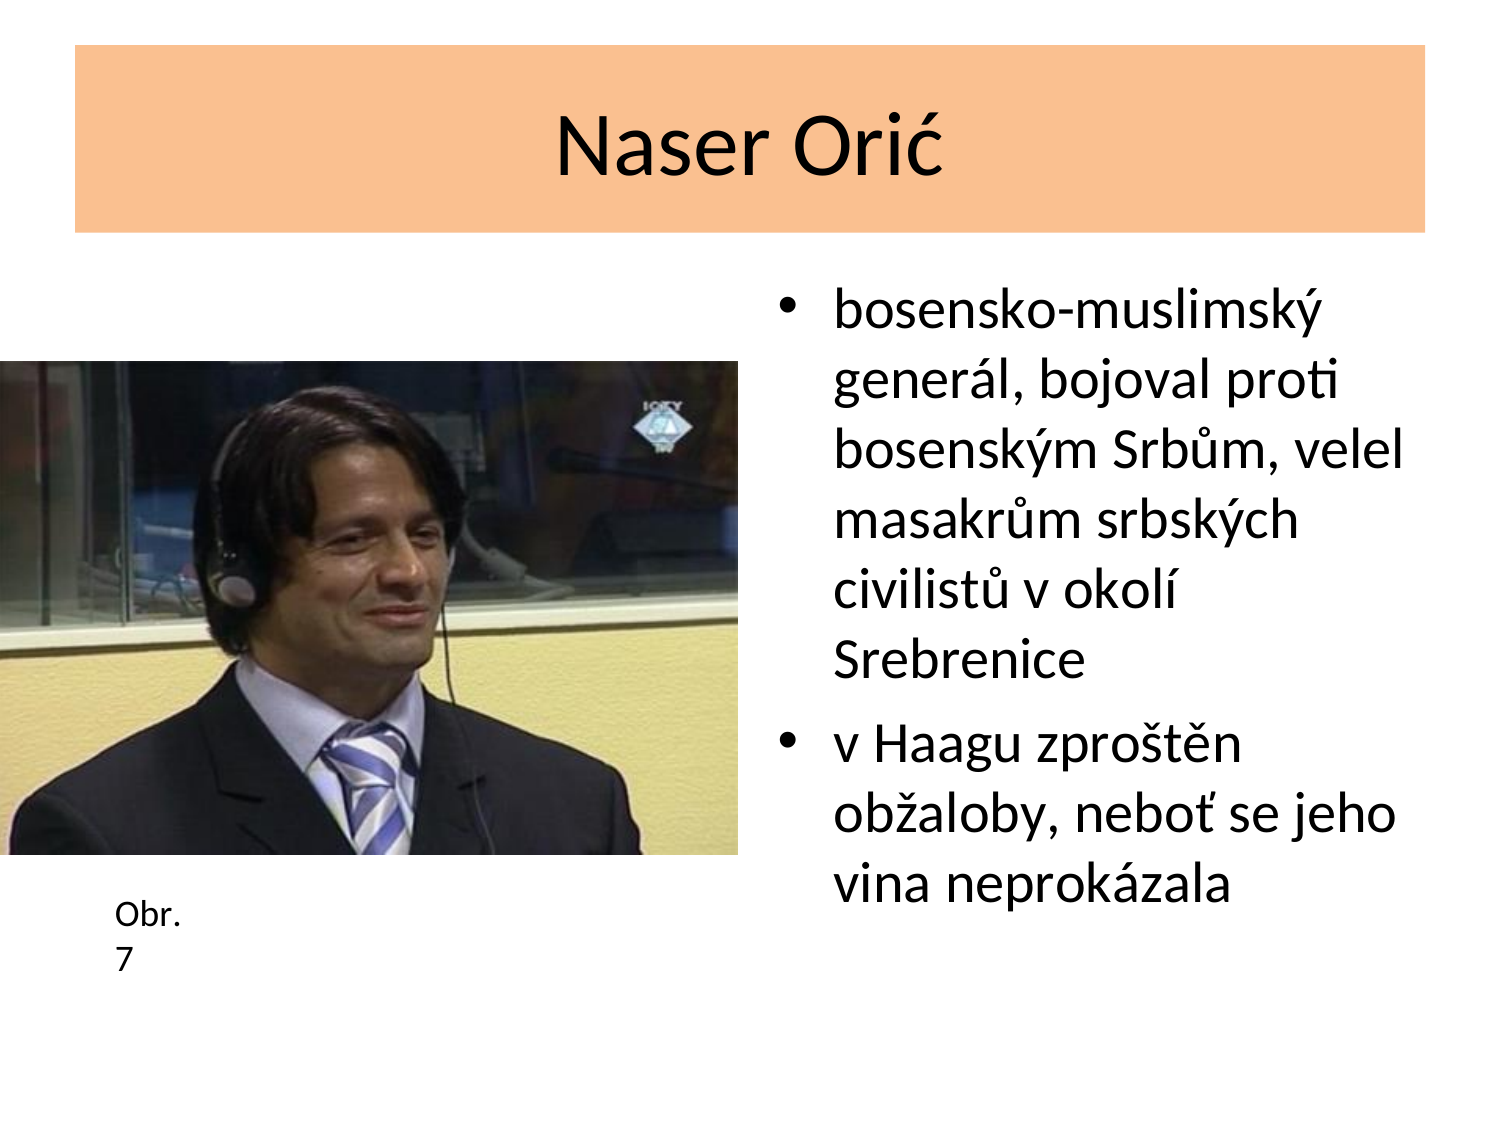

# Naser Orić
bosensko-muslimský generál, bojoval proti bosenským Srbům, velel masakrům srbských civilistů v okolí Srebrenice
v Haagu zproštěn obžaloby, neboť se jeho vina neprokázala
Obr. 7